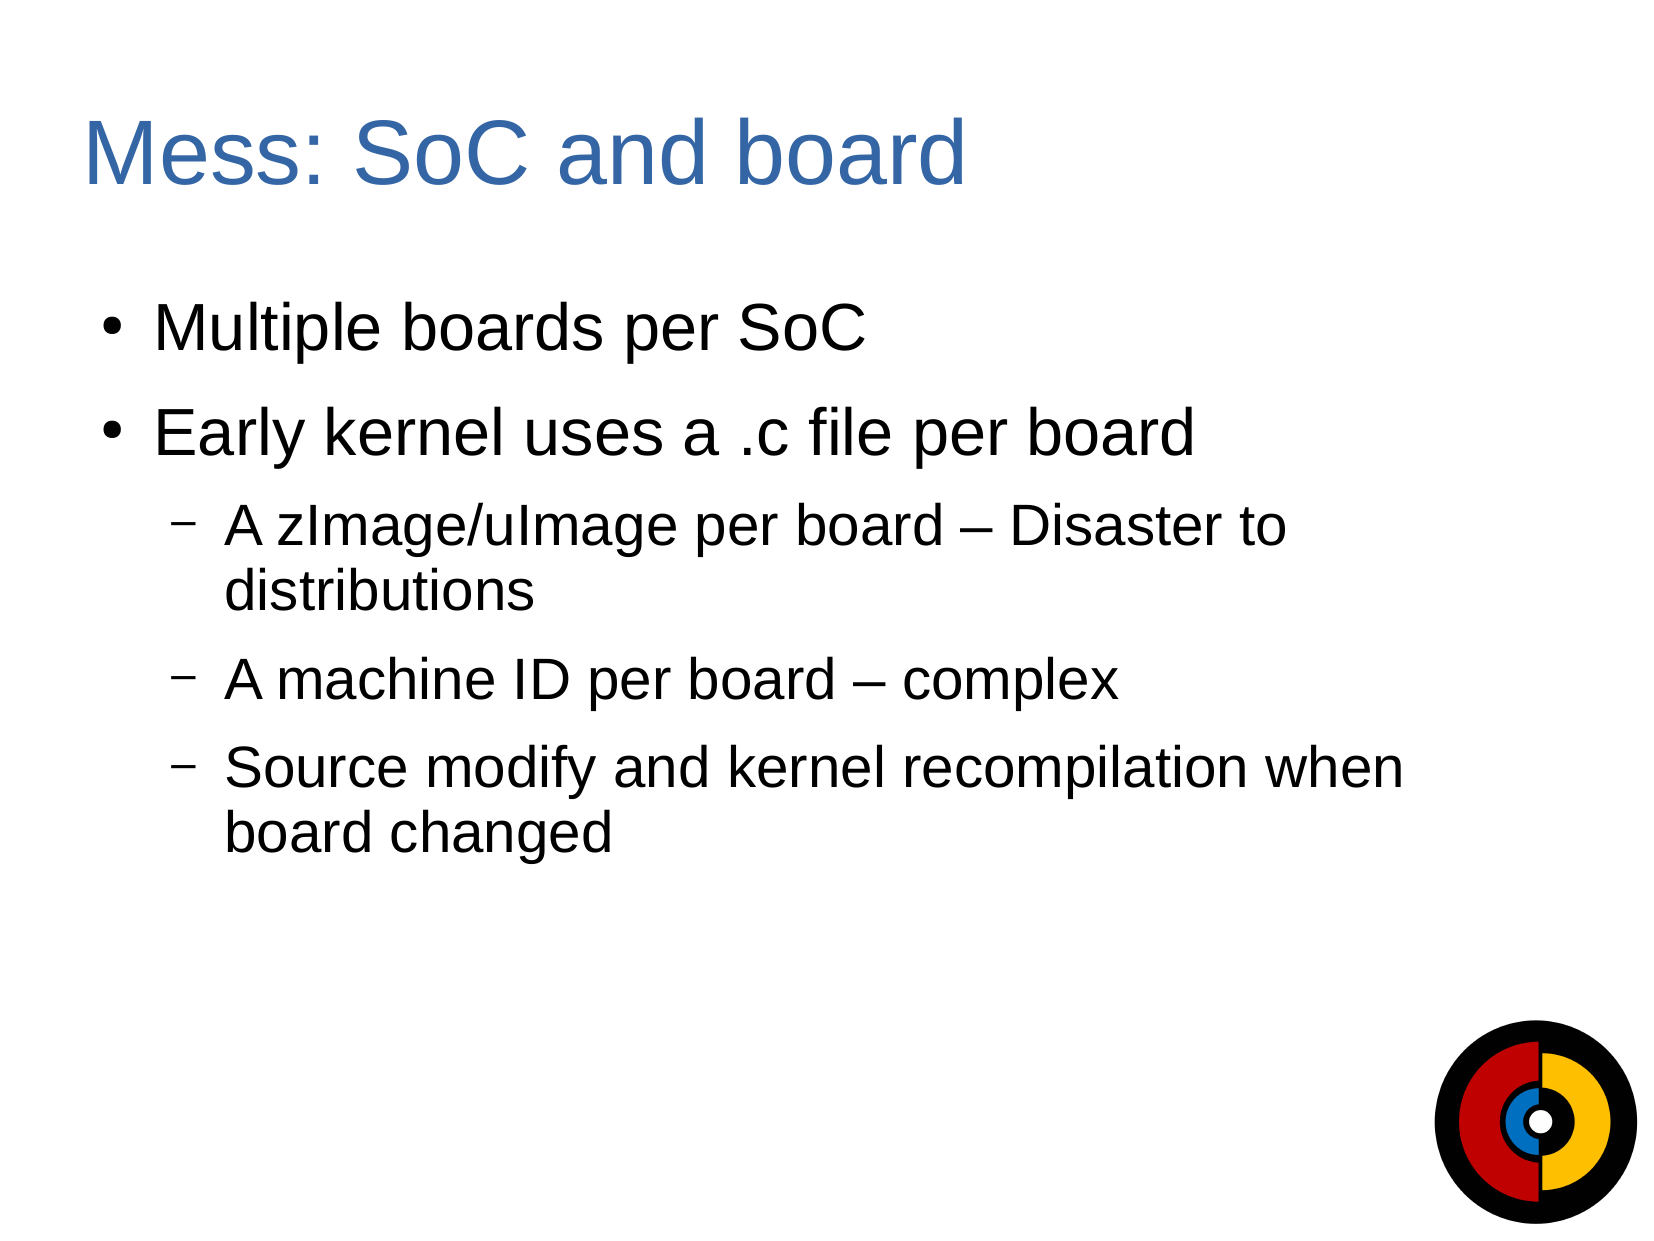

# Mess: SoC and board
Multiple boards per SoC
Early kernel uses a .c file per board
A zImage/uImage per board – Disaster to distributions
A machine ID per board – complex
Source modify and kernel recompilation when board changed